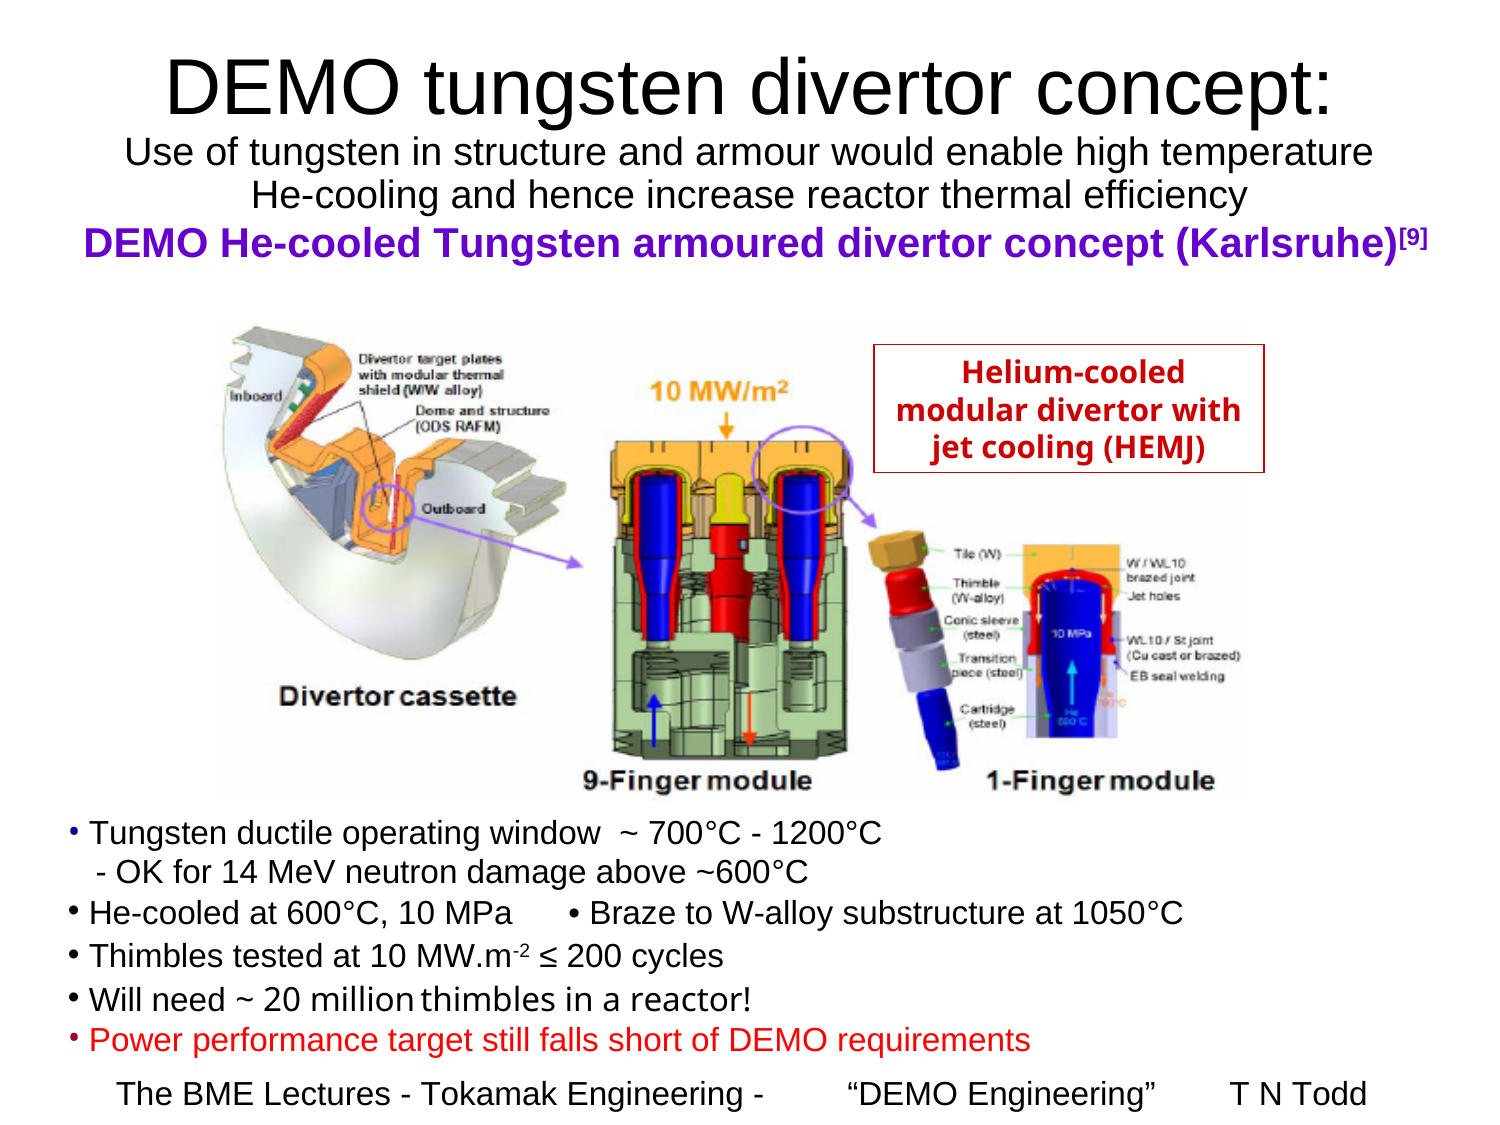

DEMO tungsten divertor concept:
Use of tungsten in structure and armour would enable high temperature He-cooling and hence increase reactor thermal efficiency
 DEMO He-cooled Tungsten armoured divertor concept (Karlsruhe)[9]
-Helium-cooled modular divertor with jet cooling (HEMJ)
 Tungsten ductile operating window ~ 700°C - 1200°C
 - OK for 14 MeV neutron damage above ~600°C
 He-cooled at 600°C, 10 MPa • Braze to W-alloy substructure at 1050°C
 Thimbles tested at 10 MW.m-2 ≤ 200 cycles
 Will need ~ 20 million thimbles in a reactor!
 Power performance target still falls short of DEMO requirements